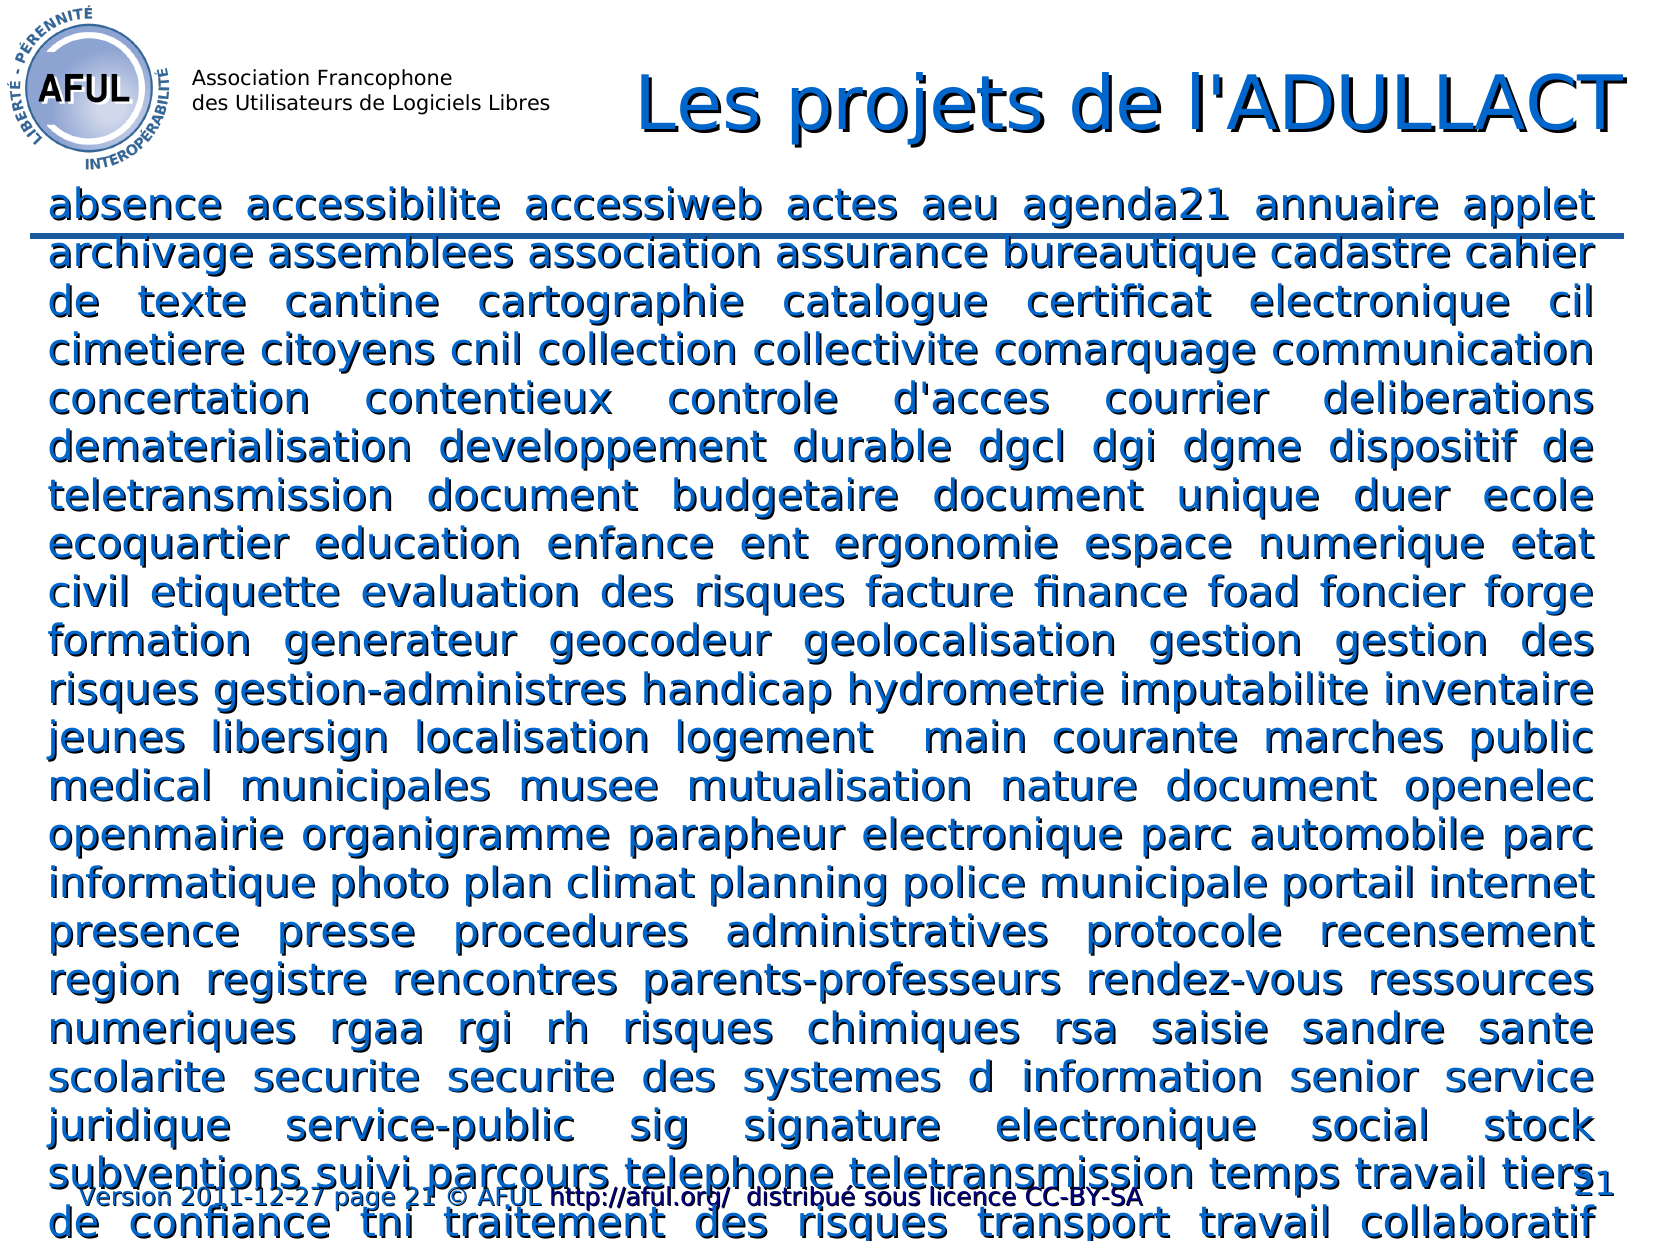

# Les projets de l'ADULLACT
absence accessibilite accessiweb actes aeu agenda21 annuaire applet archivage assemblees association assurance bureautique cadastre cahier de texte cantine cartographie catalogue certificat electronique cil cimetiere citoyens cnil collection collectivite comarquage communication concertation contentieux controle d'acces courrier deliberations dematerialisation developpement durable dgcl dgi dgme dispositif de teletransmission document budgetaire document unique duer ecole ecoquartier education enfance ent ergonomie espace numerique etat civil etiquette evaluation des risques facture finance foad foncier forge formation generateur geocodeur geolocalisation gestion gestion des risques gestion-administres handicap hydrometrie imputabilite inventaire jeunes libersign localisation logement main courante marches public medical municipales musee mutualisation nature document openelec openmairie organigramme parapheur electronique parc automobile parc informatique photo plan climat planning police municipale portail internet presence presse procedures administratives protocole recensement region registre rencontres parents-professeurs rendez-vous ressources numeriques rgaa rgi rh risques chimiques rsa saisie sandre sante scolarite securite securite des systemes d information senior service juridique service-public sig signature electronique social stock subventions suivi parcours telephone teletransmission temps travail tiers de confiance tni traitement des risques transport travail collaboratif urgence vaccination vie associative voirie